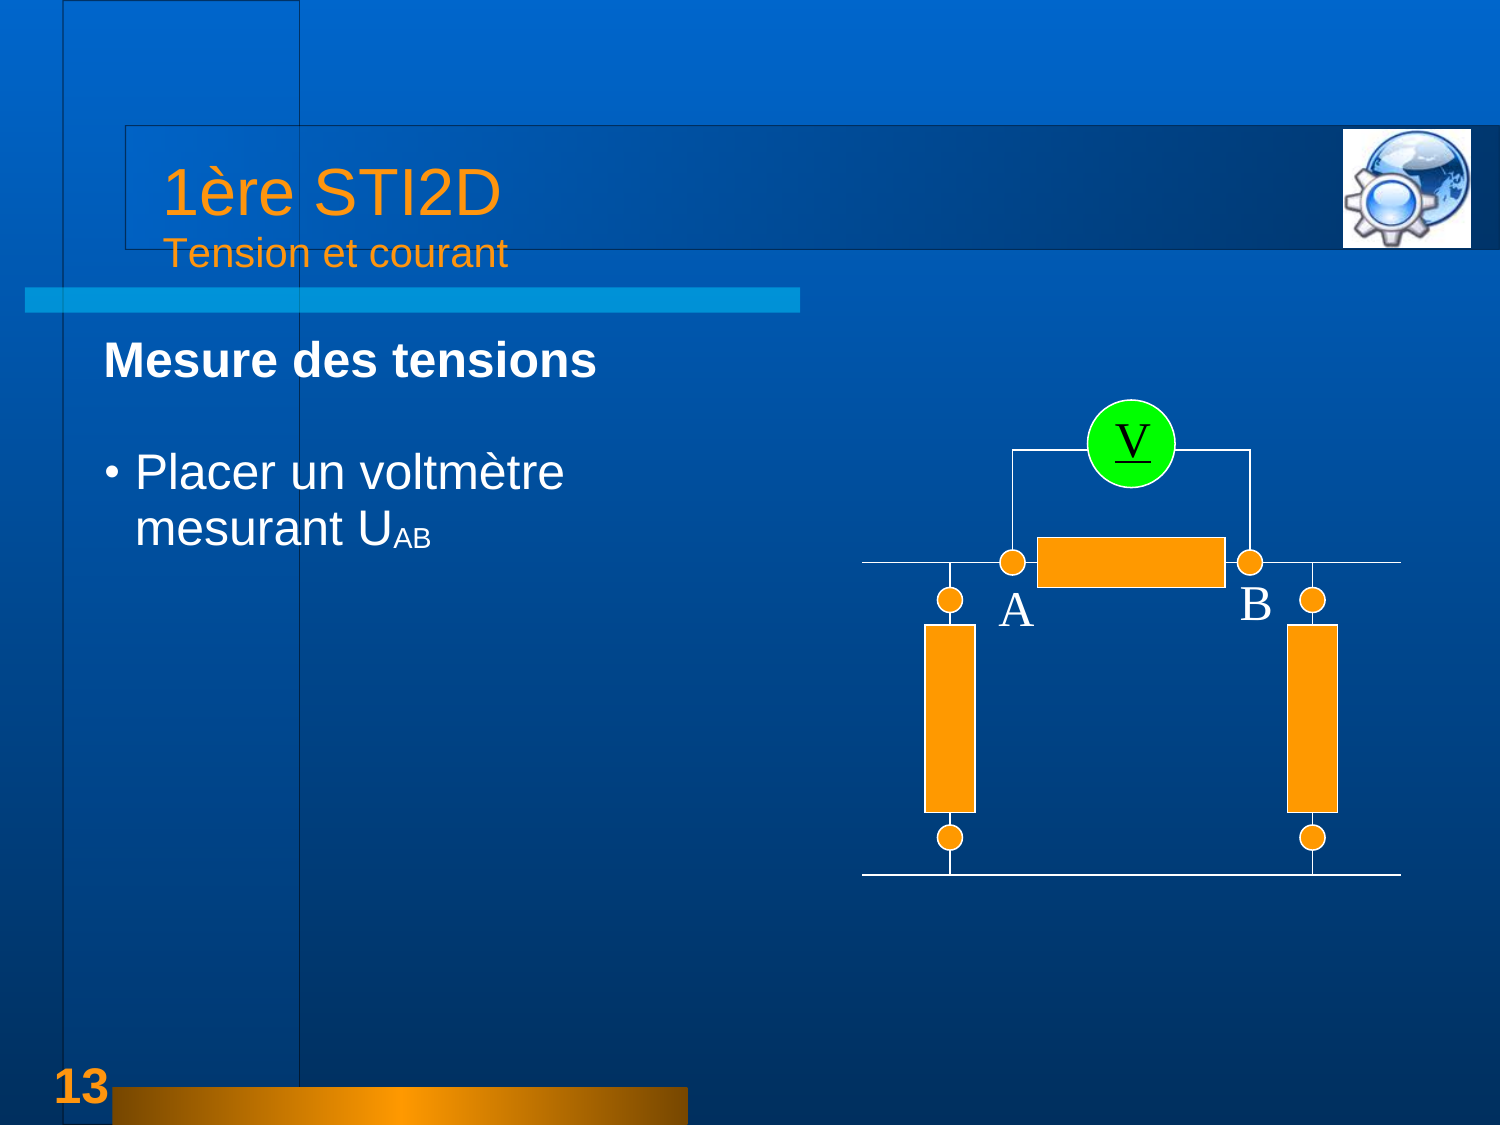

Mesure des tensions
 Placer un voltmètre
 mesurant UAB
V
B
A